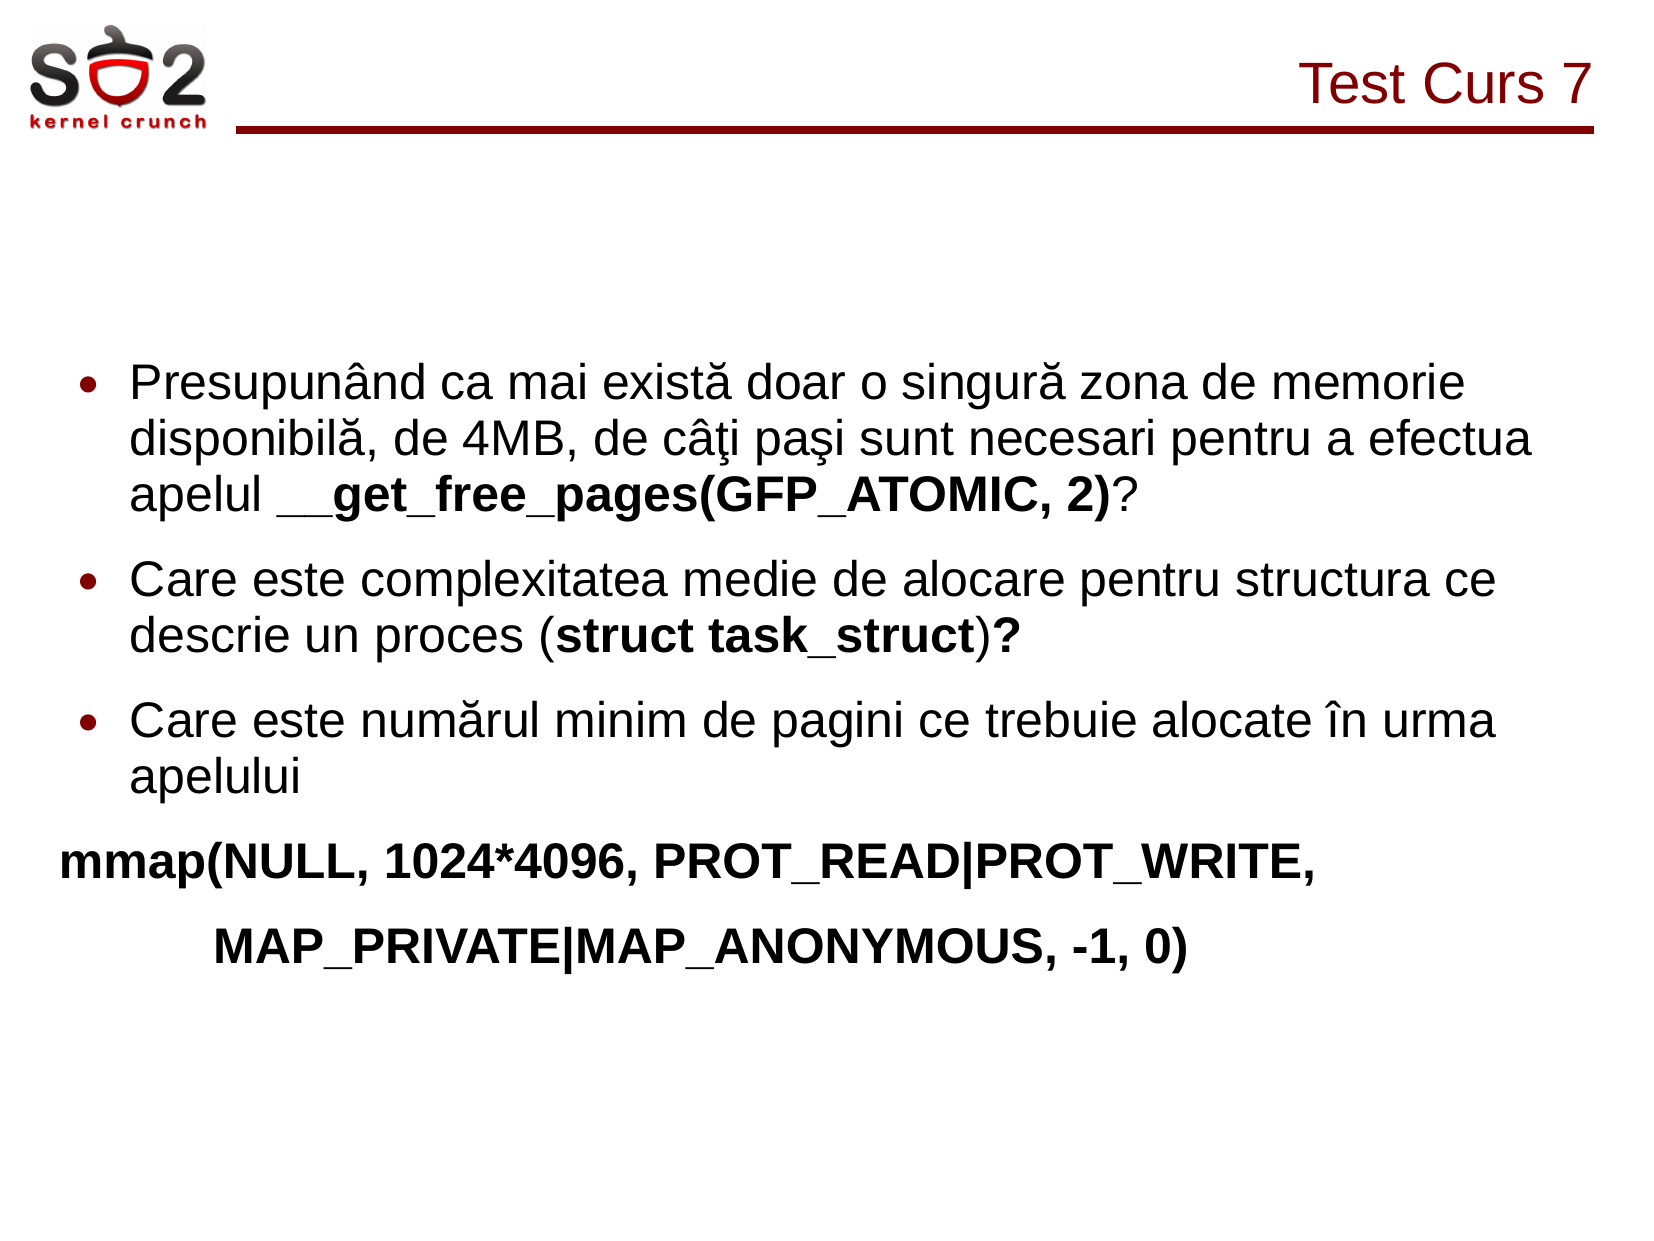

# Test Curs 7
Presupunând ca mai există doar o singură zona de memorie disponibilă, de 4MB, de câţi paşi sunt necesari pentru a efectua apelul __get_free_pages(GFP_ATOMIC, 2)?
Care este complexitatea medie de alocare pentru structura ce descrie un proces (struct task_struct)?
Care este numărul minim de pagini ce trebuie alocate în urma apelului
mmap(NULL, 1024*4096, PROT_READ|PROT_WRITE,
 MAP_PRIVATE|MAP_ANONYMOUS, -1, 0)